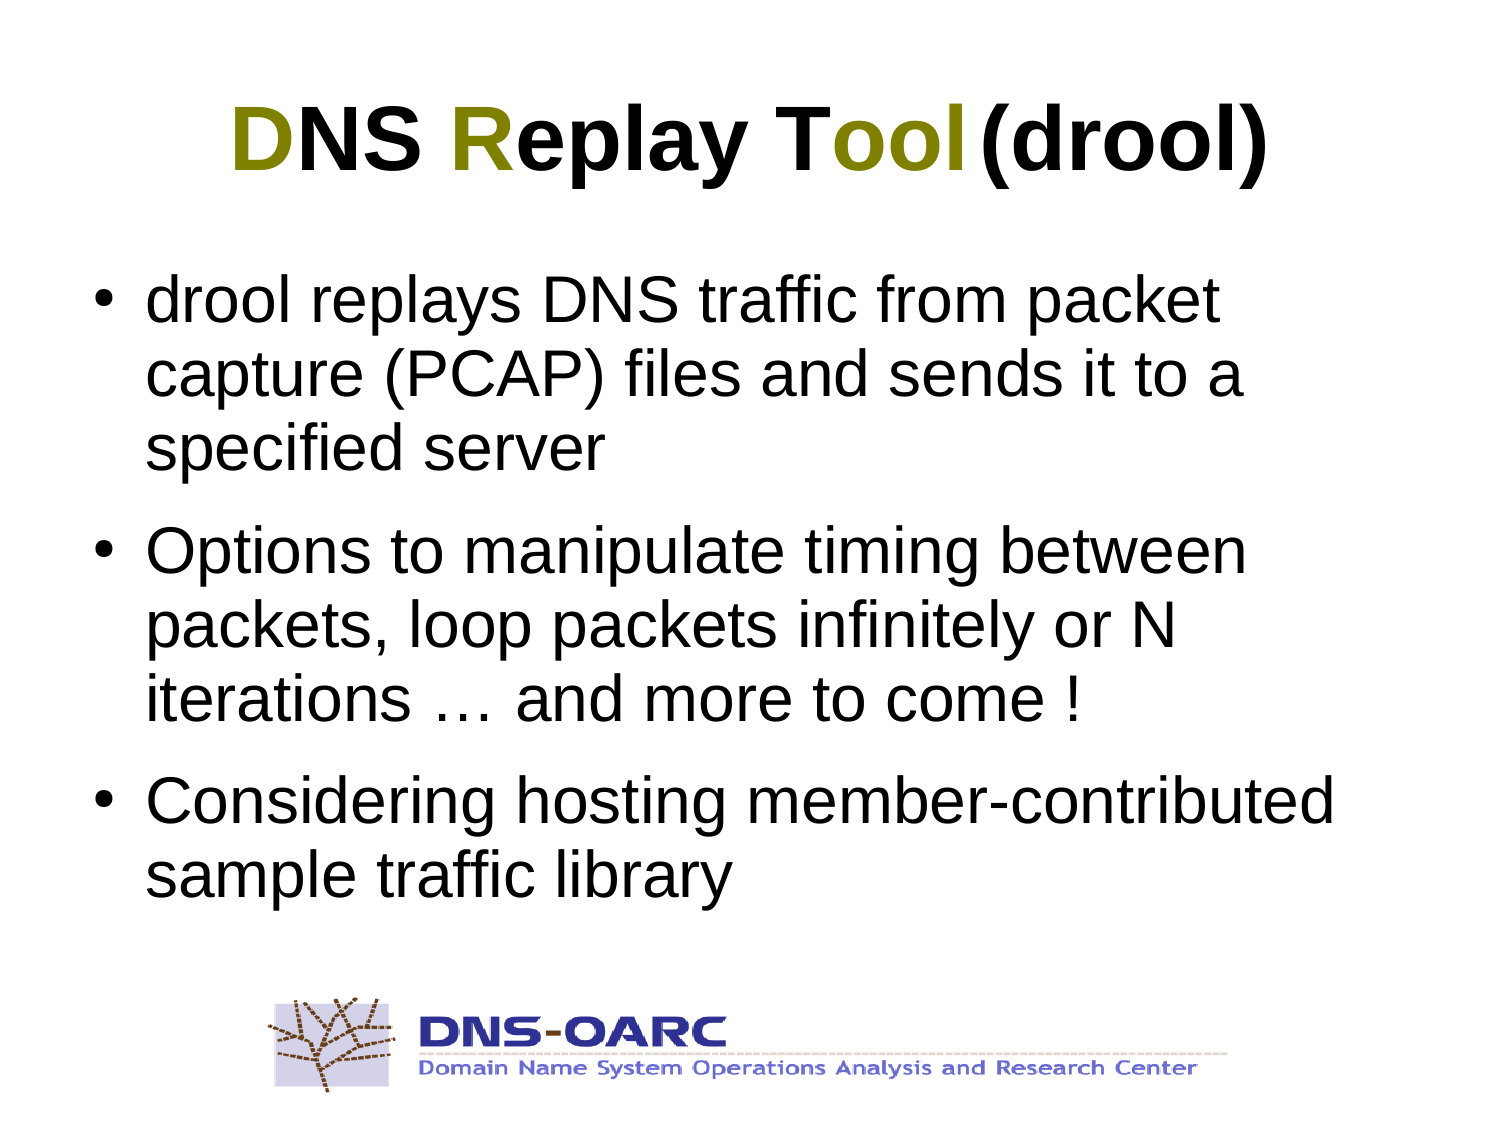

# DNS Replay Tool	(drool)
drool replays DNS traffic from packet capture (PCAP) files and sends it to a specified server
Options to manipulate timing between packets, loop packets infinitely or N iterations … and more to come !
Considering hosting member-contributed sample traffic library